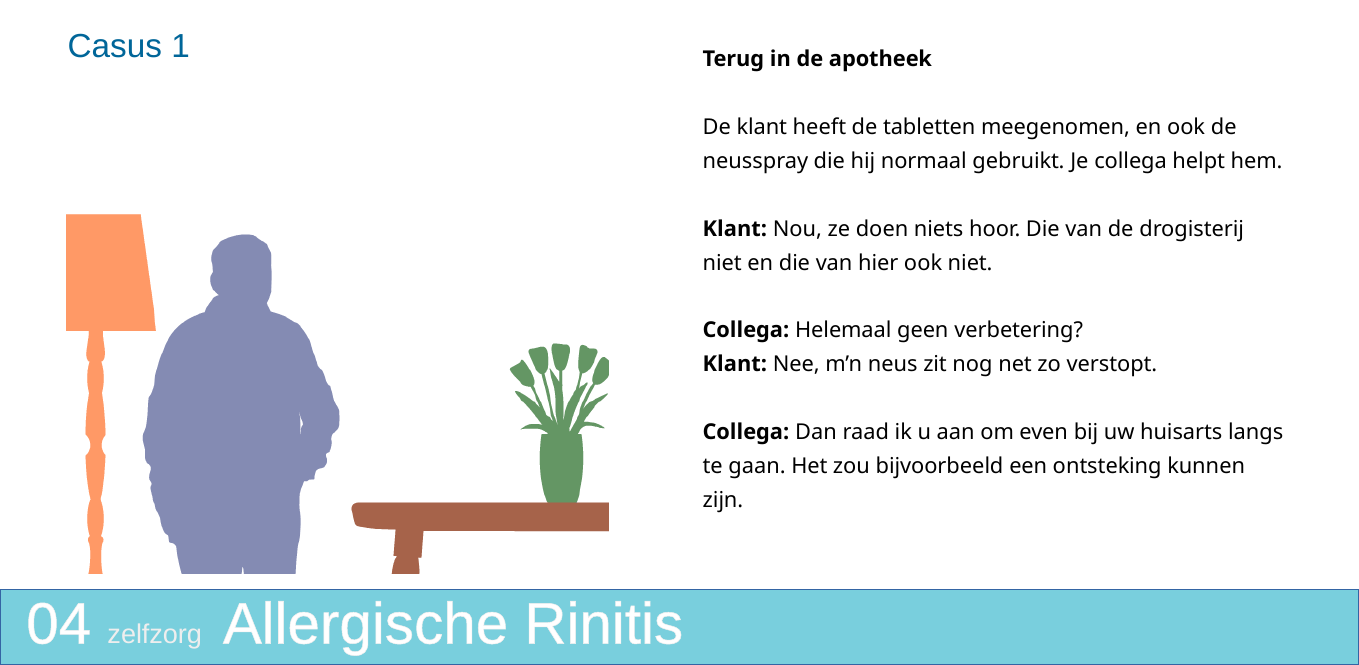

# Casus 1
Terug in de apotheek
De klant heeft de tabletten meegenomen, en ook de neusspray die hij normaal gebruikt. Je collega helpt hem.
Klant: Nou, ze doen niets hoor. Die van de drogisterij niet en die van hier ook niet.
Collega: Helemaal geen verbetering?
Klant: Nee, m’n neus zit nog net zo verstopt.
Collega: Dan raad ik u aan om even bij uw huisarts langs te gaan. Het zou bijvoorbeeld een ontsteking kunnen zijn.
04 zelfzorg Allergische Rinitis